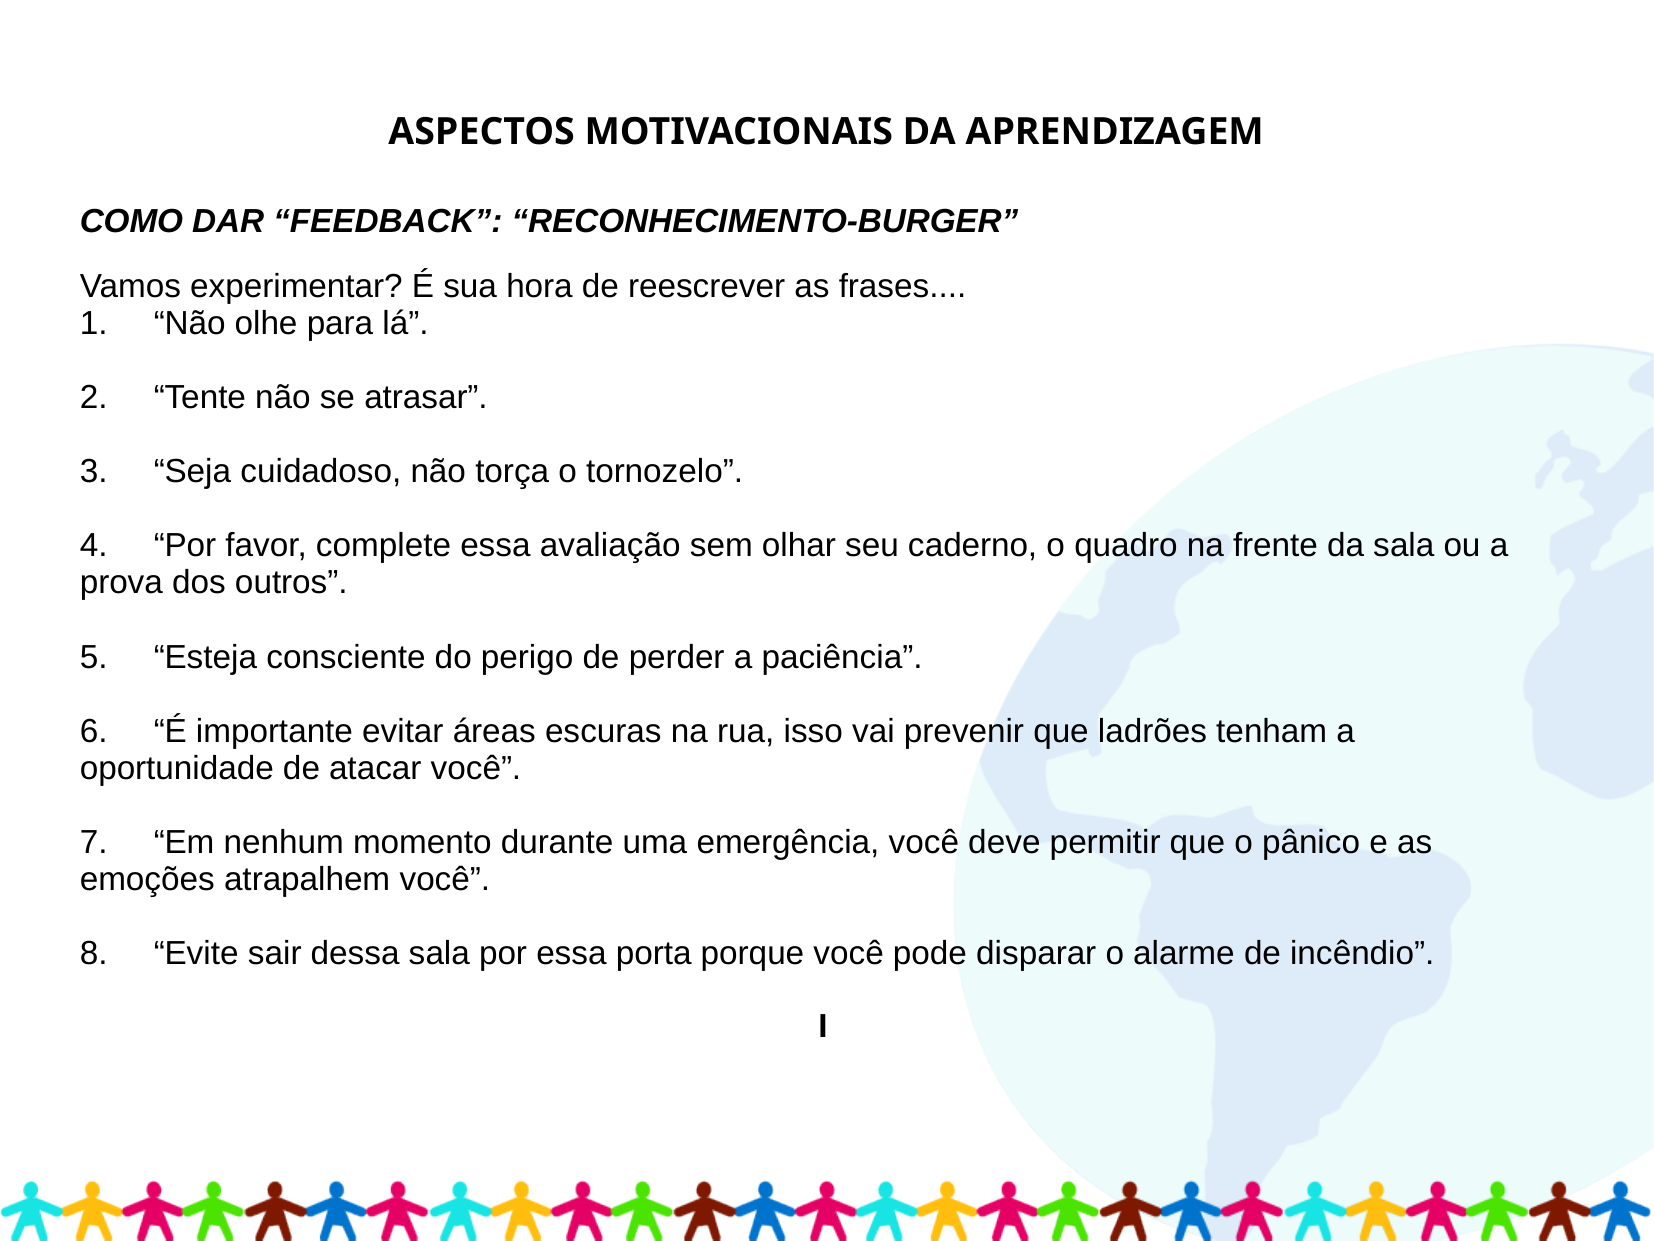

# ASPECTOS MOTIVACIONAIS DA APRENDIZAGEM
COMO DAR “FEEDBACK”: “RECONHECIMENTO-BURGER”
Vamos experimentar? É sua hora de reescrever as frases....
1.	“Não olhe para lá”.
2.	“Tente não se atrasar”.
3.	“Seja cuidadoso, não torça o tornozelo”.
4.	“Por favor, complete essa avaliação sem olhar seu caderno, o quadro na frente da sala ou a prova dos outros”.
5.	“Esteja consciente do perigo de perder a paciência”.
6.	“É importante evitar áreas escuras na rua, isso vai prevenir que ladrões tenham a oportunidade de atacar você”.
7.	“Em nenhum momento durante uma emergência, você deve permitir que o pânico e as emoções atrapalhem você”.
8.	“Evite sair dessa sala por essa porta porque você pode disparar o alarme de incêndio”.
I